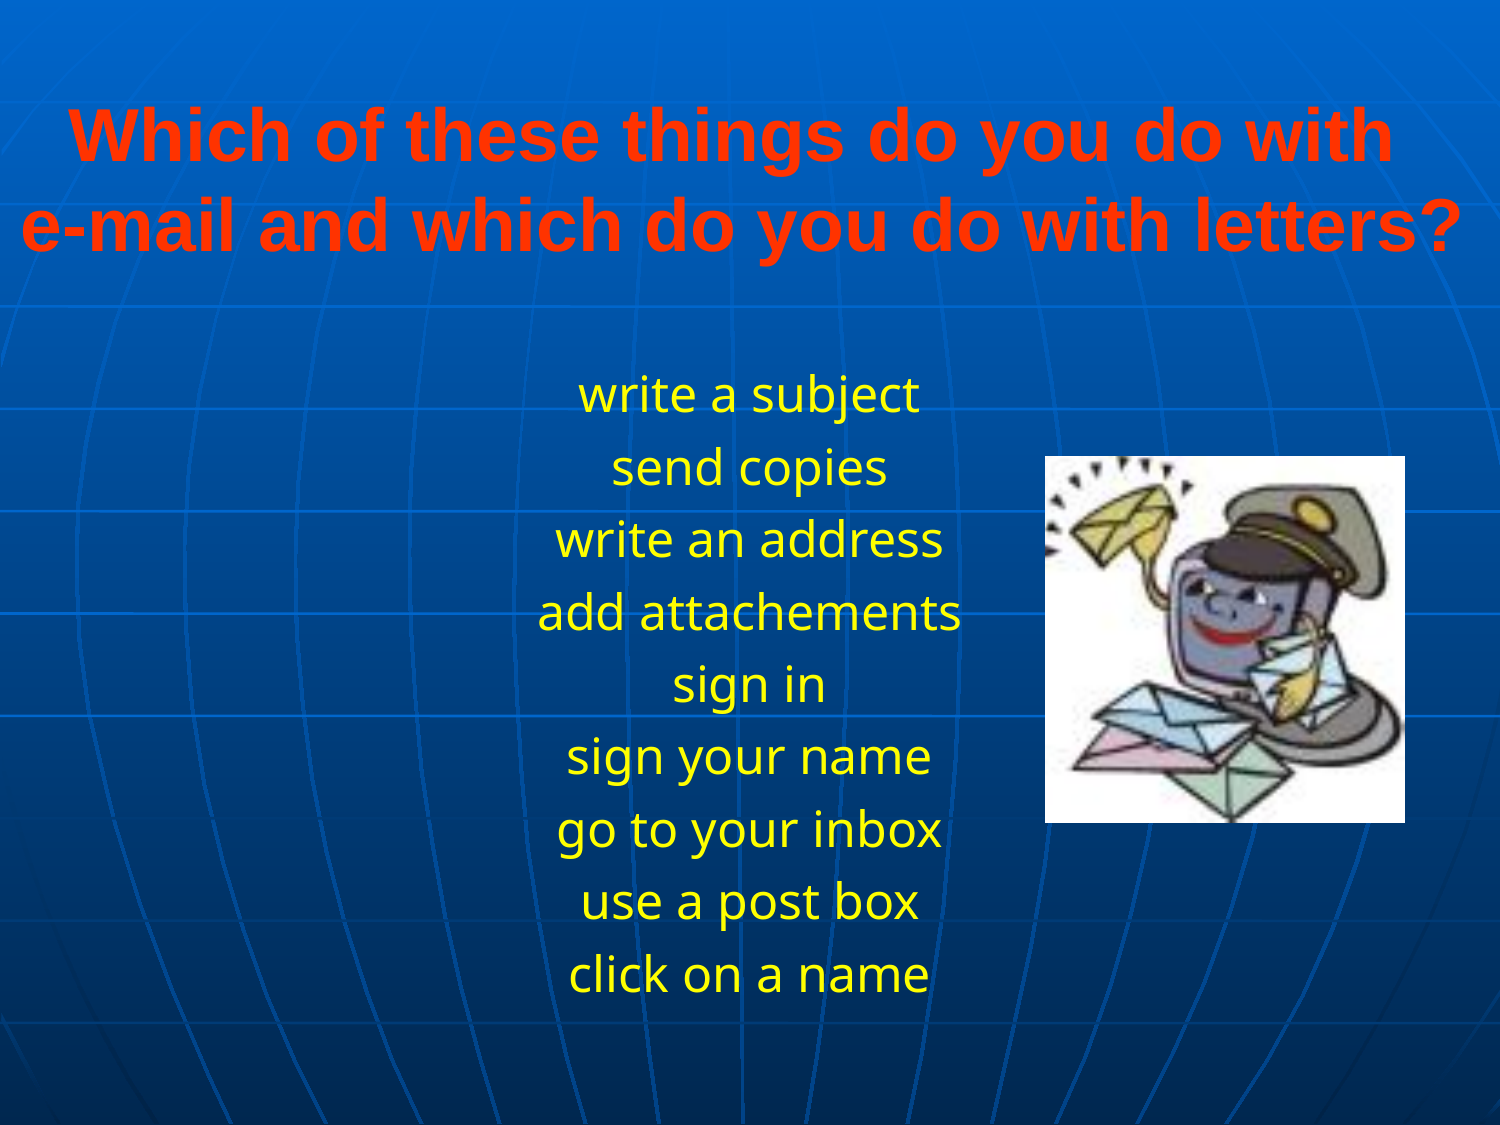

# Which of these things do you do with e-mail and which do you do with letters?
write a subject
send copies
write an address
add attachements
sign in
sign your name
go to your inbox
use a post box
click on a name